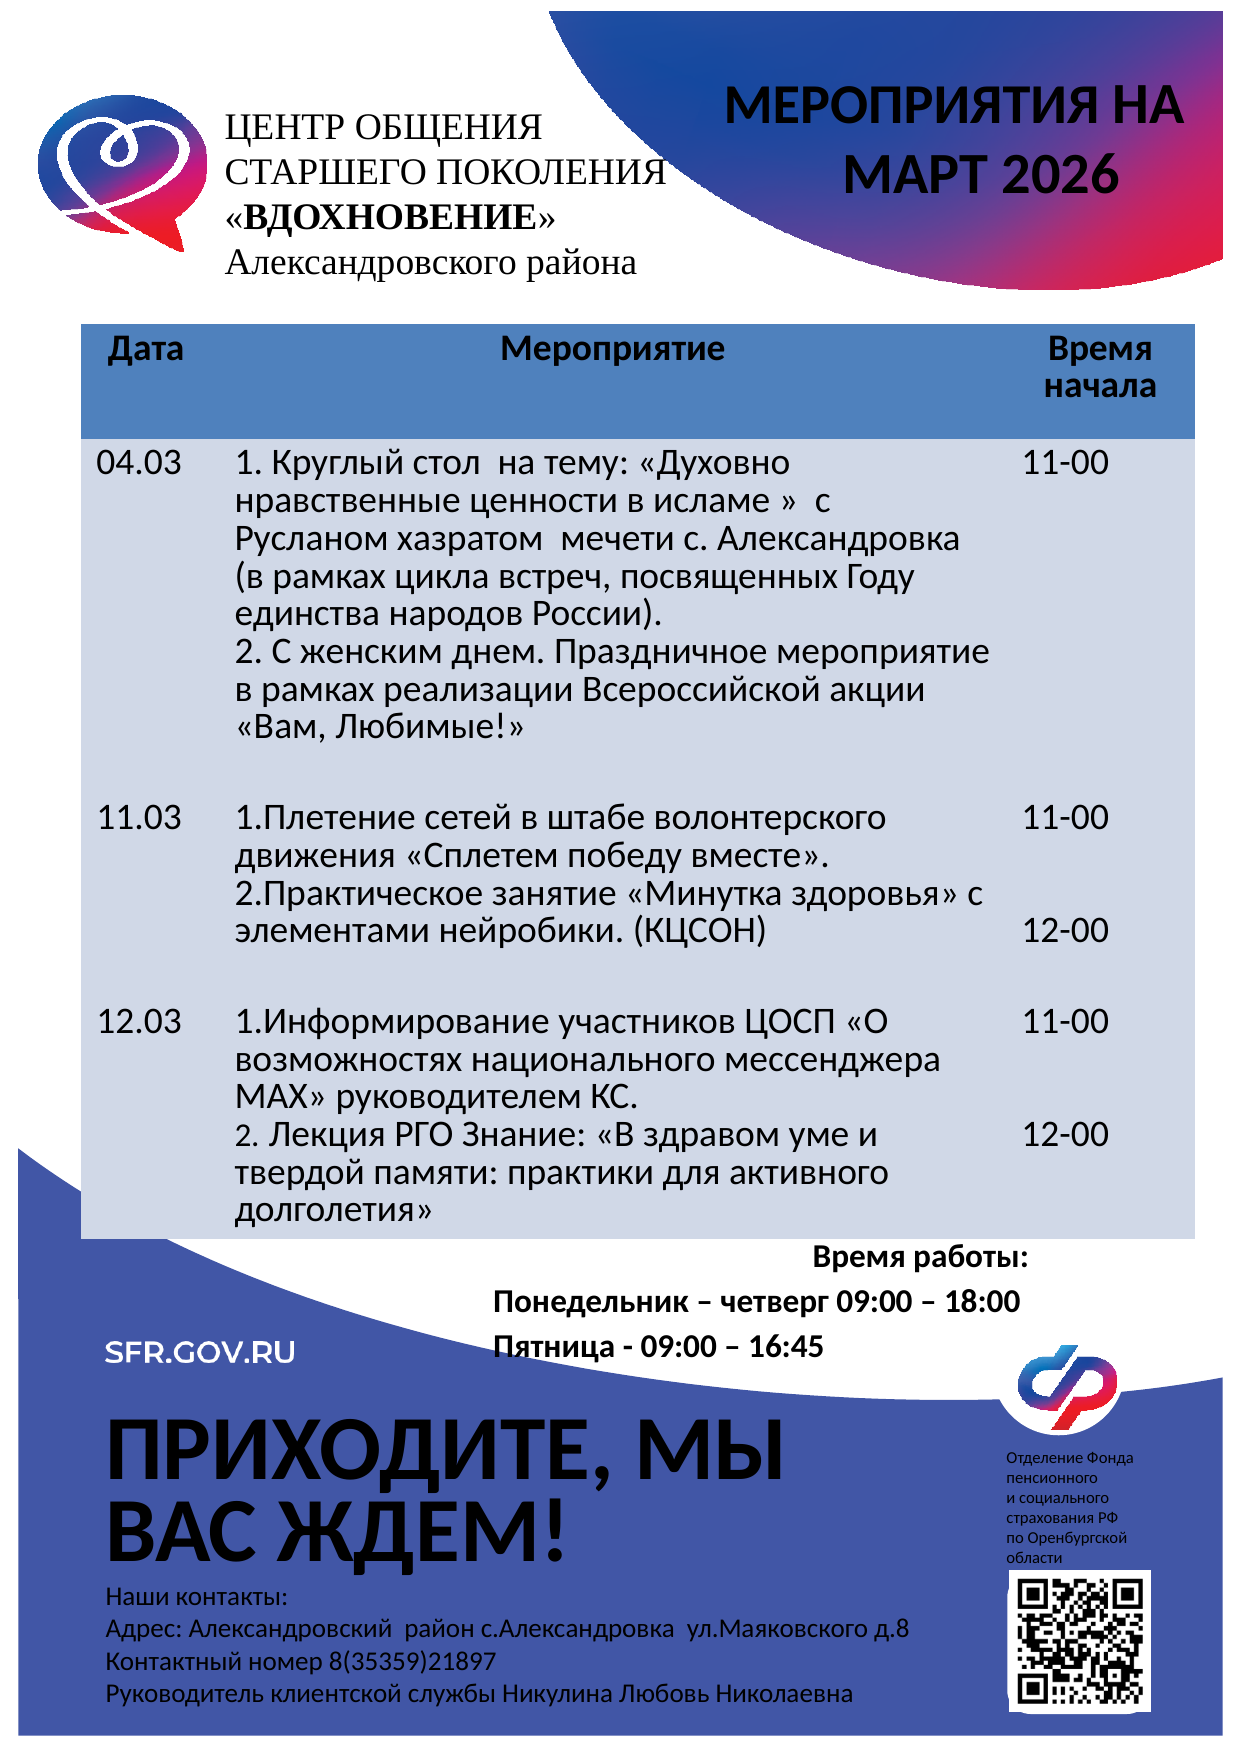

МЕРОПРИЯТИЯ НА МАРТ 2026
ЦЕНТР ОБЩЕНИЯ СТАРШЕГО ПОКОЛЕНИЯ «ВДОХНОВЕНИЕ» Александровского района
| Дата | Мероприятие | Время начала |
| --- | --- | --- |
| 04.03 | 1. Круглый стол на тему: «Духовно нравственные ценности в исламе » с Русланом хазратом мечети с. Александровка (в рамках цикла встреч, посвященных Году единства народов России). 2. С женским днем. Праздничное мероприятие в рамках реализации Всероссийской акции «Вам, Любимые!» | 11-00 |
| 11.03 | 1.Плетение сетей в штабе волонтерского движения «Сплетем победу вместе». 2.Практическое занятие «Минутка здоровья» с элементами нейробики. (КЦСОН) | 11-00 12-00 |
| 12.03 | 1.Информирование участников ЦОСП «О возможностях национального мессенджера МАХ» руководителем КС. 2. Лекция РГО Знание: «В здравом уме и твердой памяти: практики для активного долголетия» | 11-00 12-00 |
Время работы: Понедельник – четверг 09:00 – 18:00 Пятница - 09:00 – 16:45
ПРИХОДИТЕ, МЫ ВАС ЖДЕМ!
Наши контакты:
Адрес: Александровский район с.Александровка ул.Маяковского д.8
Контактный номер 8(35359)21897
Руководитель клиентской службы Никулина Любовь Николаевна
Отделение Фонда пенсионного
и социального страхования РФ
по Оренбургской области